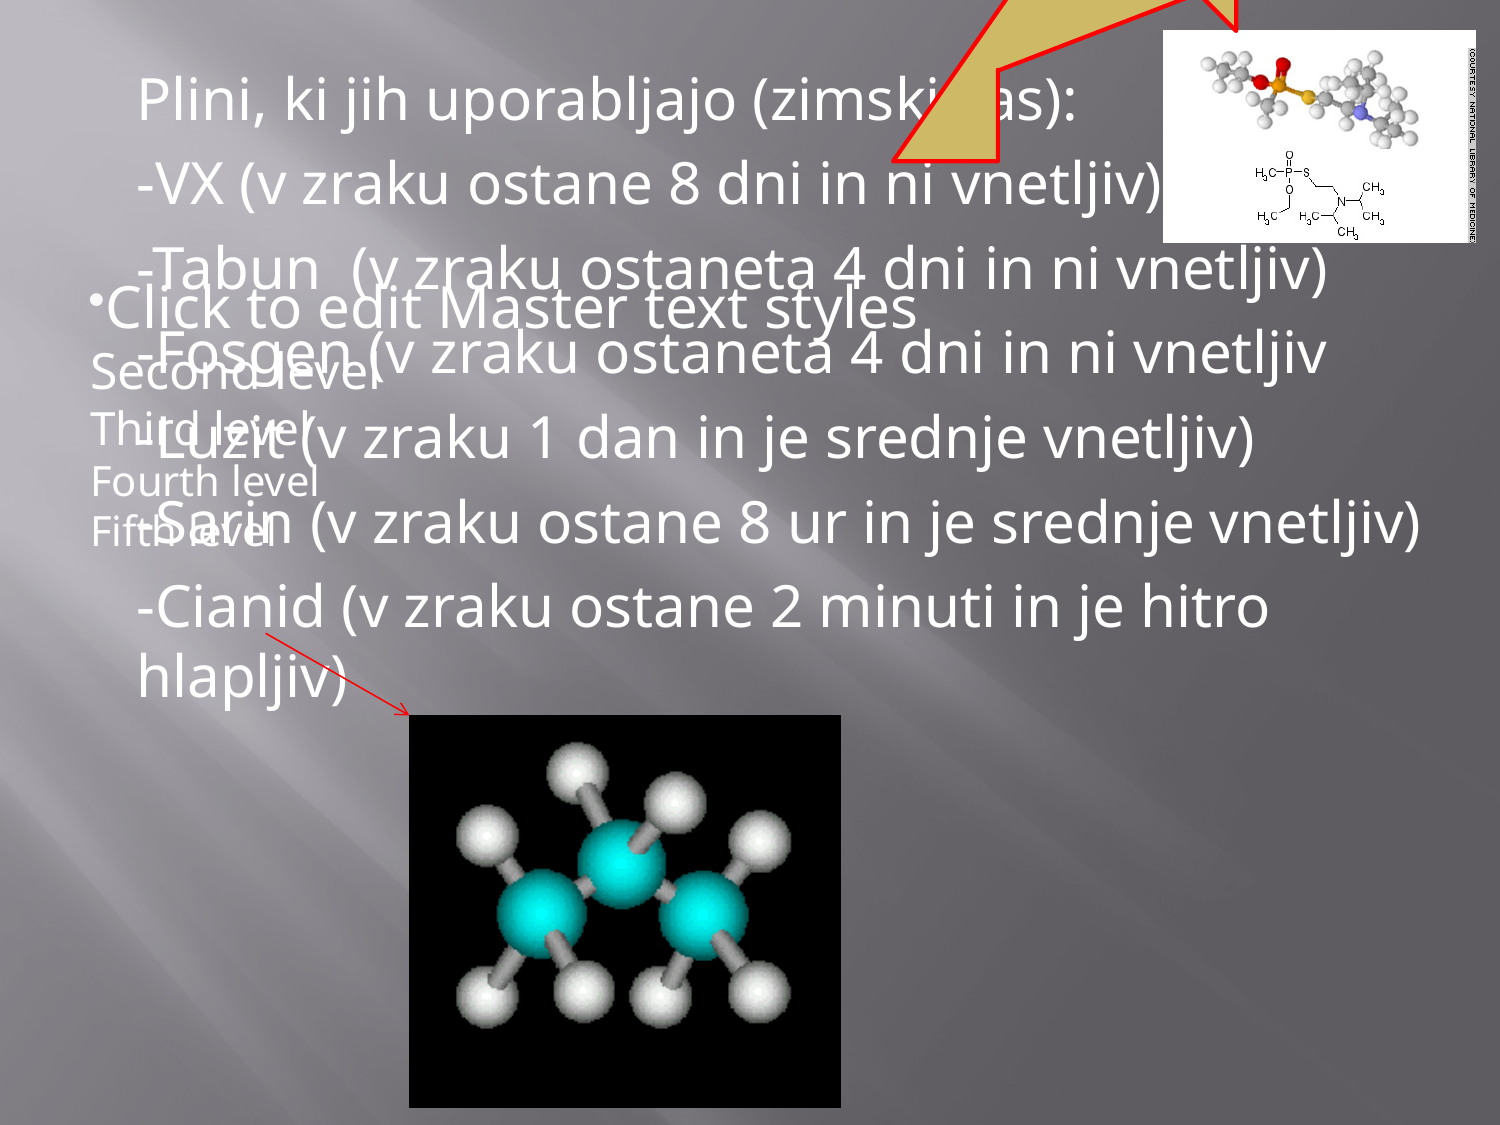

#
Plini, ki jih uporabljajo (zimski čas):
-VX (v zraku ostane 8 dni in ni vnetljiv)
-Tabun (v zraku ostaneta 4 dni in ni vnetljiv)
-Fosgen (v zraku ostaneta 4 dni in ni vnetljiv
-Luzit (v zraku 1 dan in je srednje vnetljiv)
-Sarin (v zraku ostane 8 ur in je srednje vnetljiv)
-Cianid (v zraku ostane 2 minuti in je hitro hlapljiv)